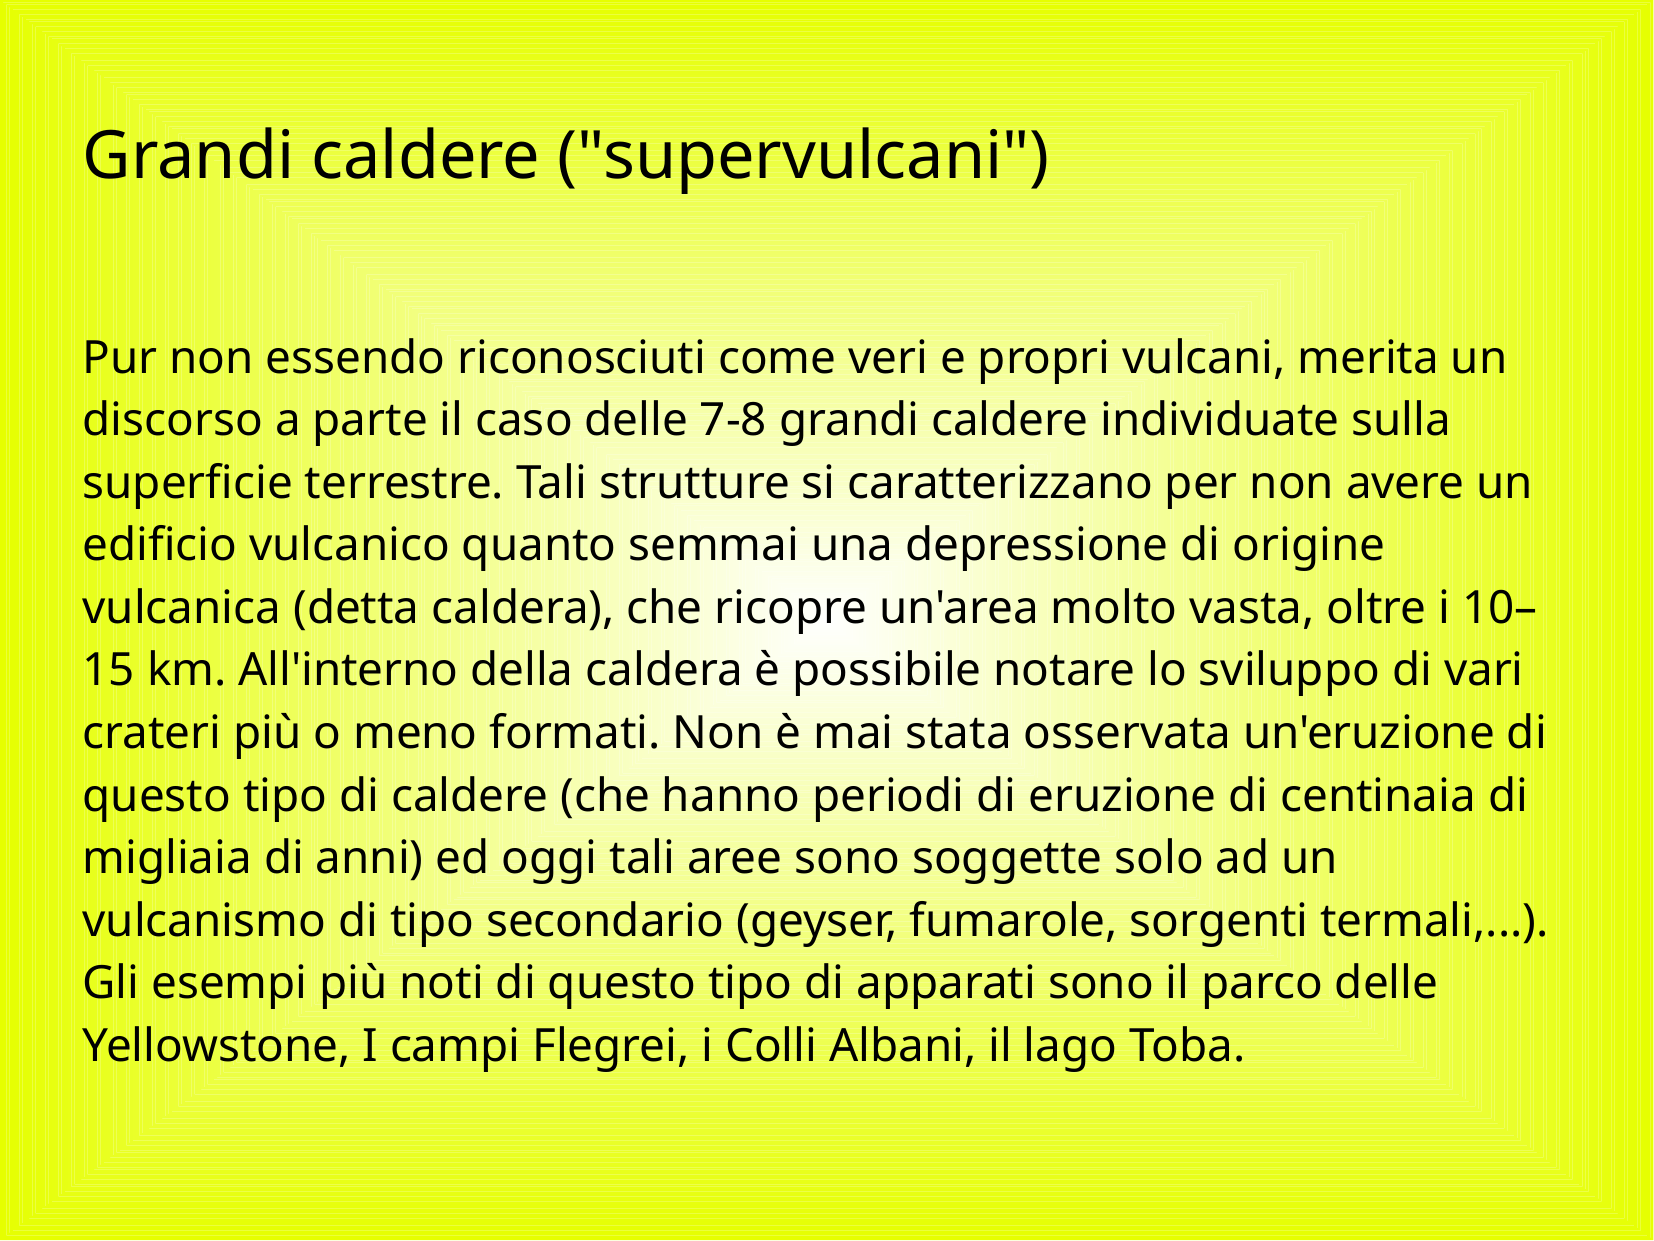

# Grandi caldere ("supervulcani")
Pur non essendo riconosciuti come veri e propri vulcani, merita un discorso a parte il caso delle 7-8 grandi caldere individuate sulla superficie terrestre. Tali strutture si caratterizzano per non avere un edificio vulcanico quanto semmai una depressione di origine vulcanica (detta caldera), che ricopre un'area molto vasta, oltre i 10–15 km. All'interno della caldera è possibile notare lo sviluppo di vari crateri più o meno formati. Non è mai stata osservata un'eruzione di questo tipo di caldere (che hanno periodi di eruzione di centinaia di migliaia di anni) ed oggi tali aree sono soggette solo ad un vulcanismo di tipo secondario (geyser, fumarole, sorgenti termali,...). Gli esempi più noti di questo tipo di apparati sono il parco delle Yellowstone, I campi Flegrei, i Colli Albani, il lago Toba.